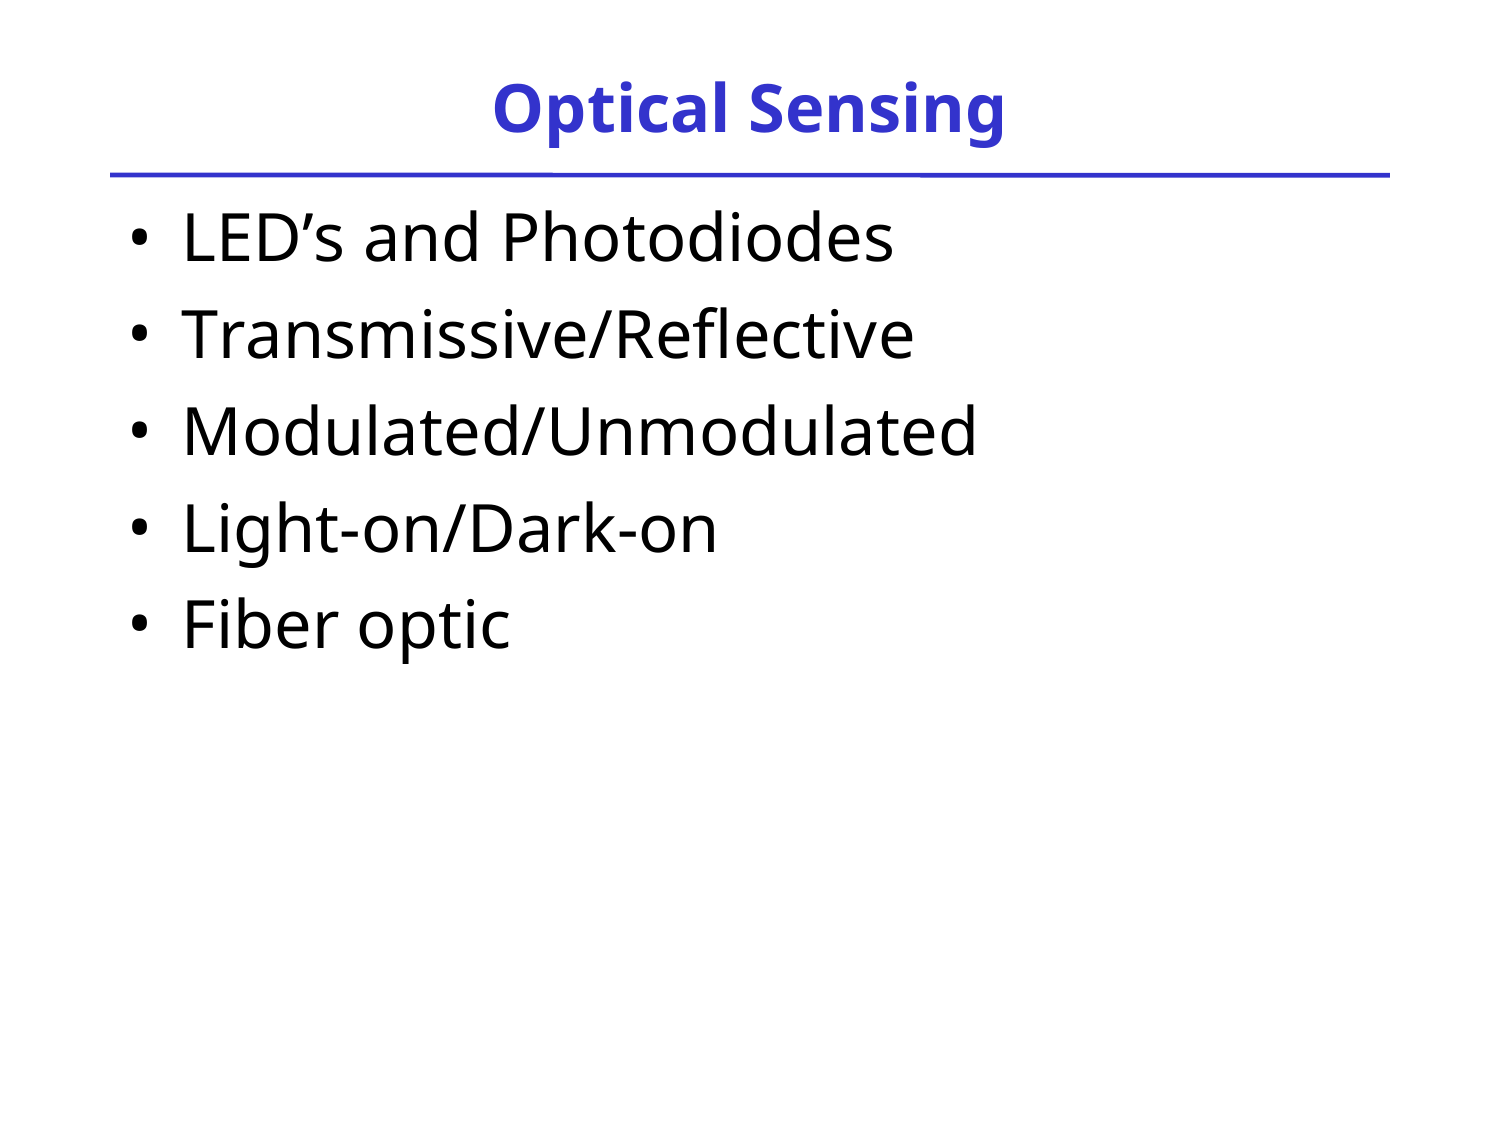

# Optical Sensing
LED’s and Photodiodes
Transmissive/Reflective
Modulated/Unmodulated
Light-on/Dark-on
Fiber optic